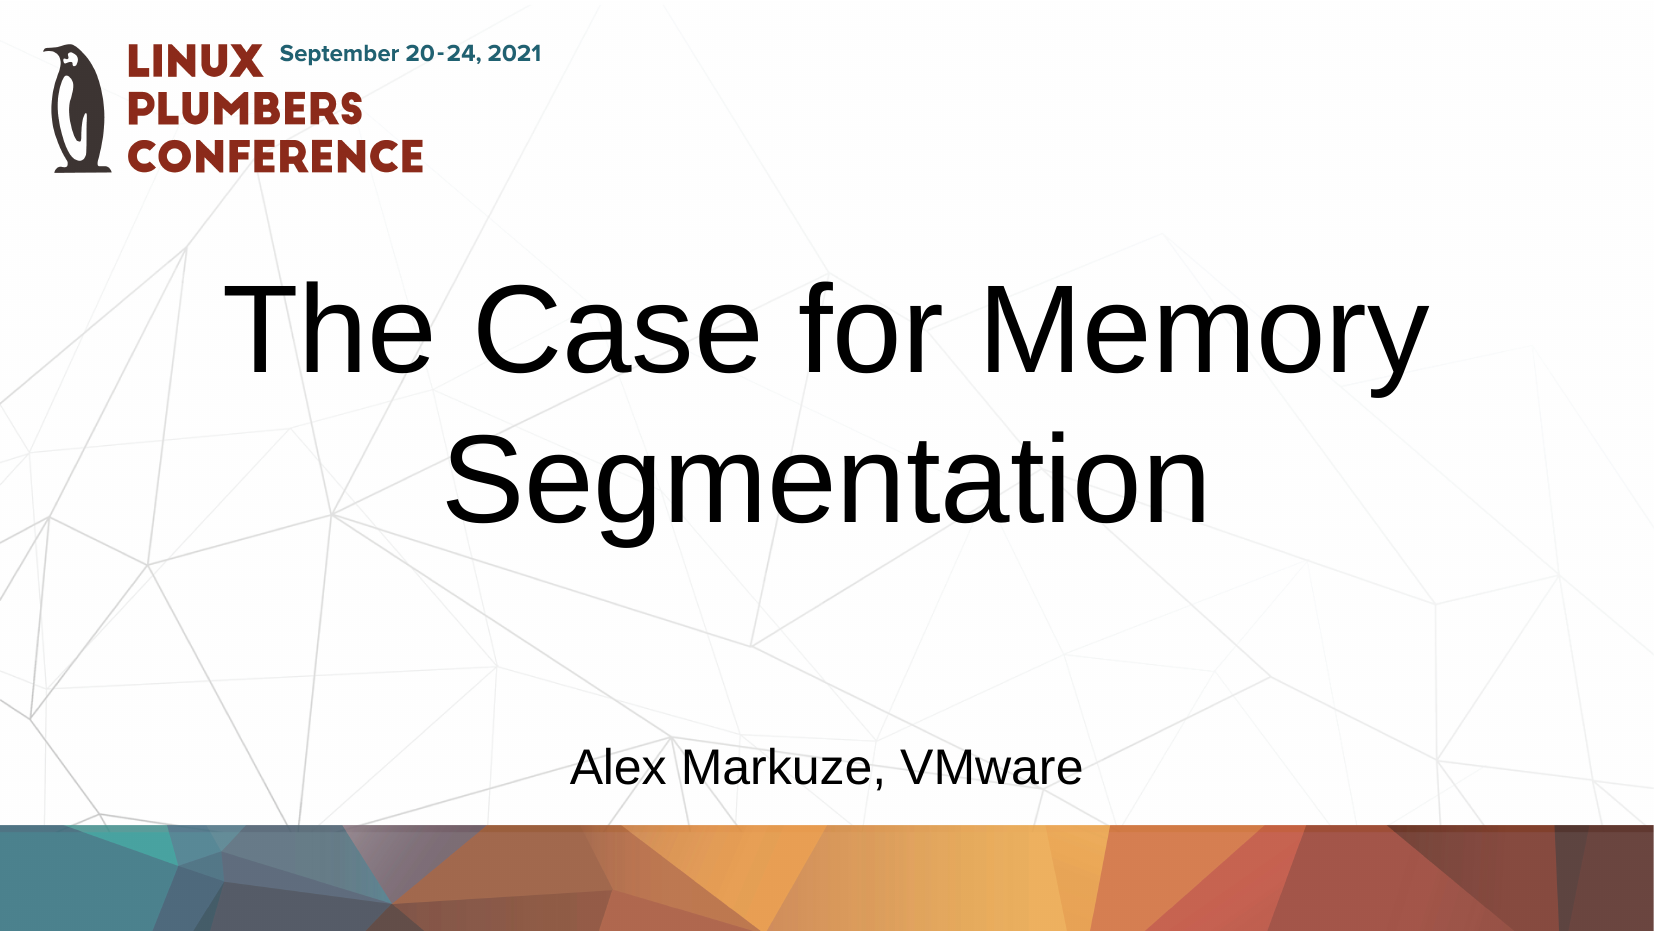

# The Case for Memory Segmentation
Alex Markuze, VMware